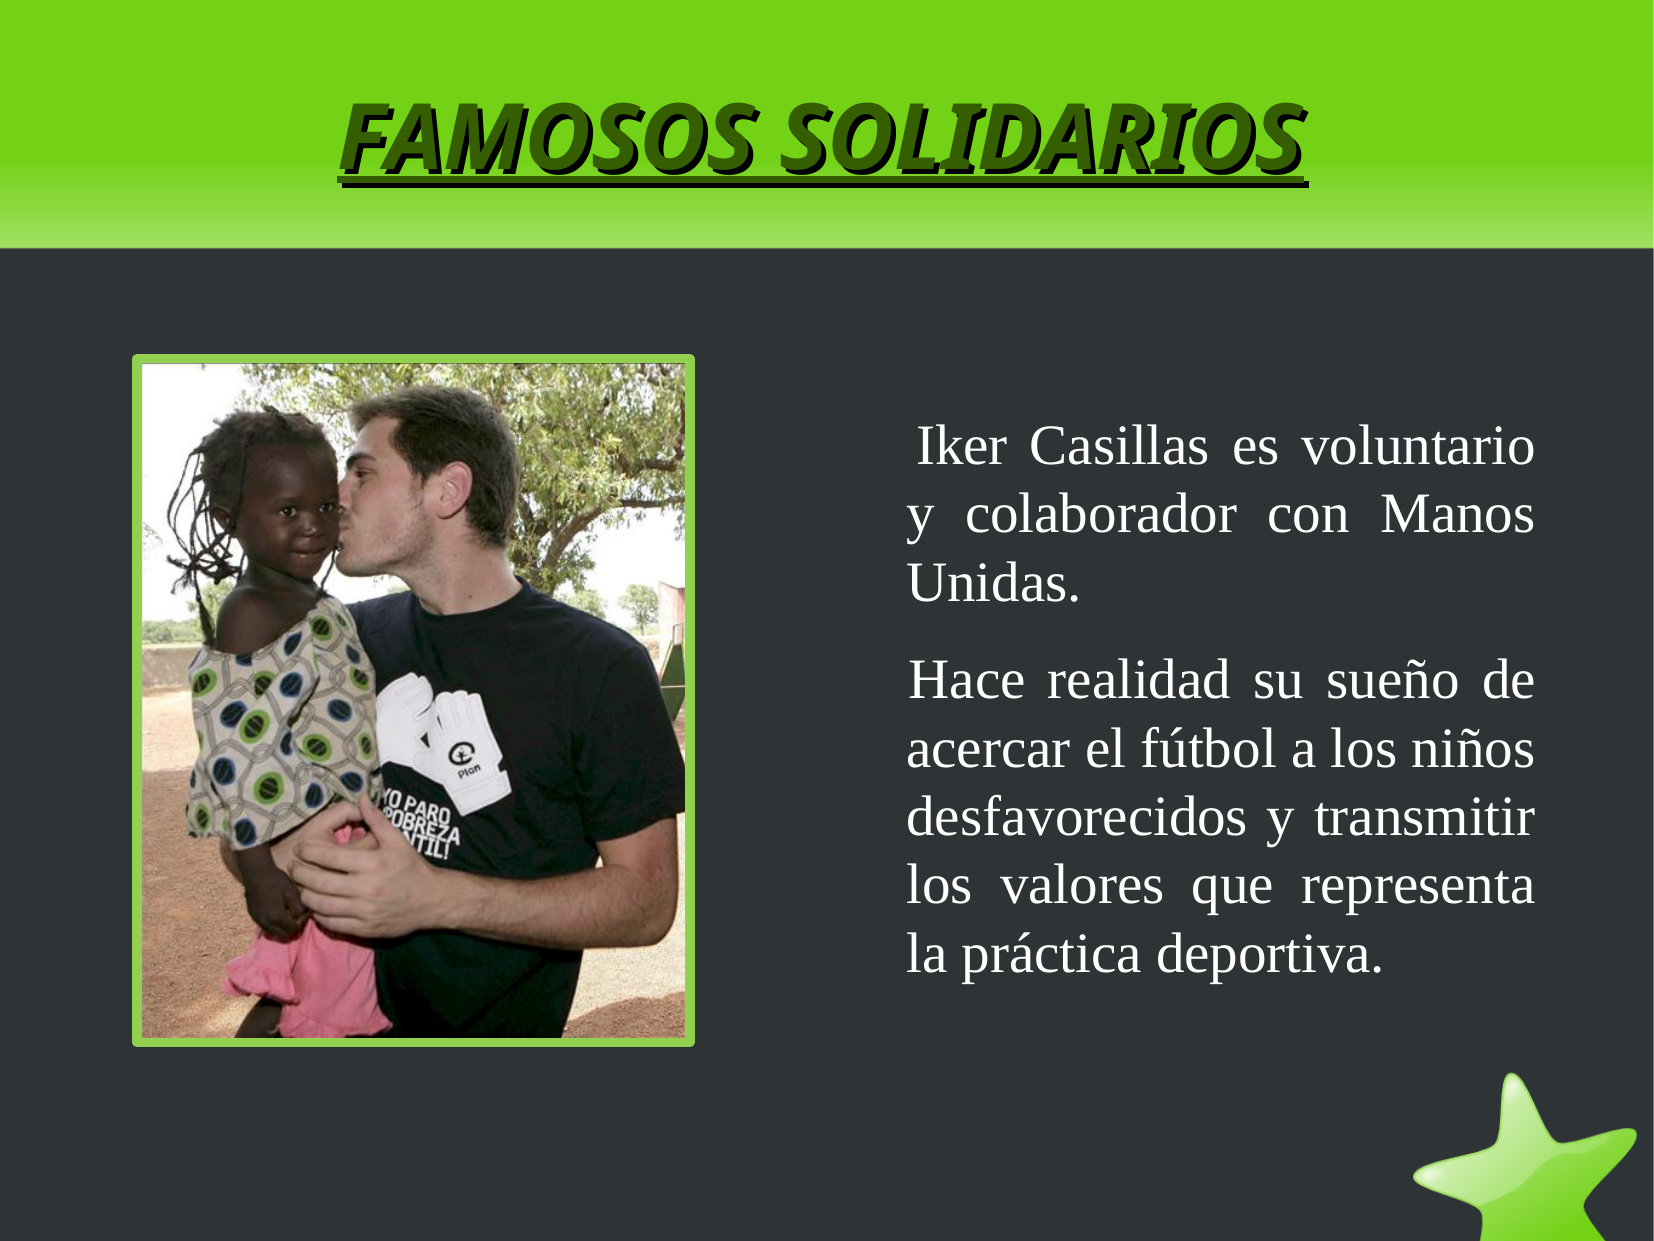

# FAMOSOS SOLIDARIOS
 Iker Casillas es voluntario y colaborador con Manos Unidas.
Hace realidad su sueño de acercar el fútbol a los niños desfavorecidos y transmitir los valores que representa la práctica deportiva.